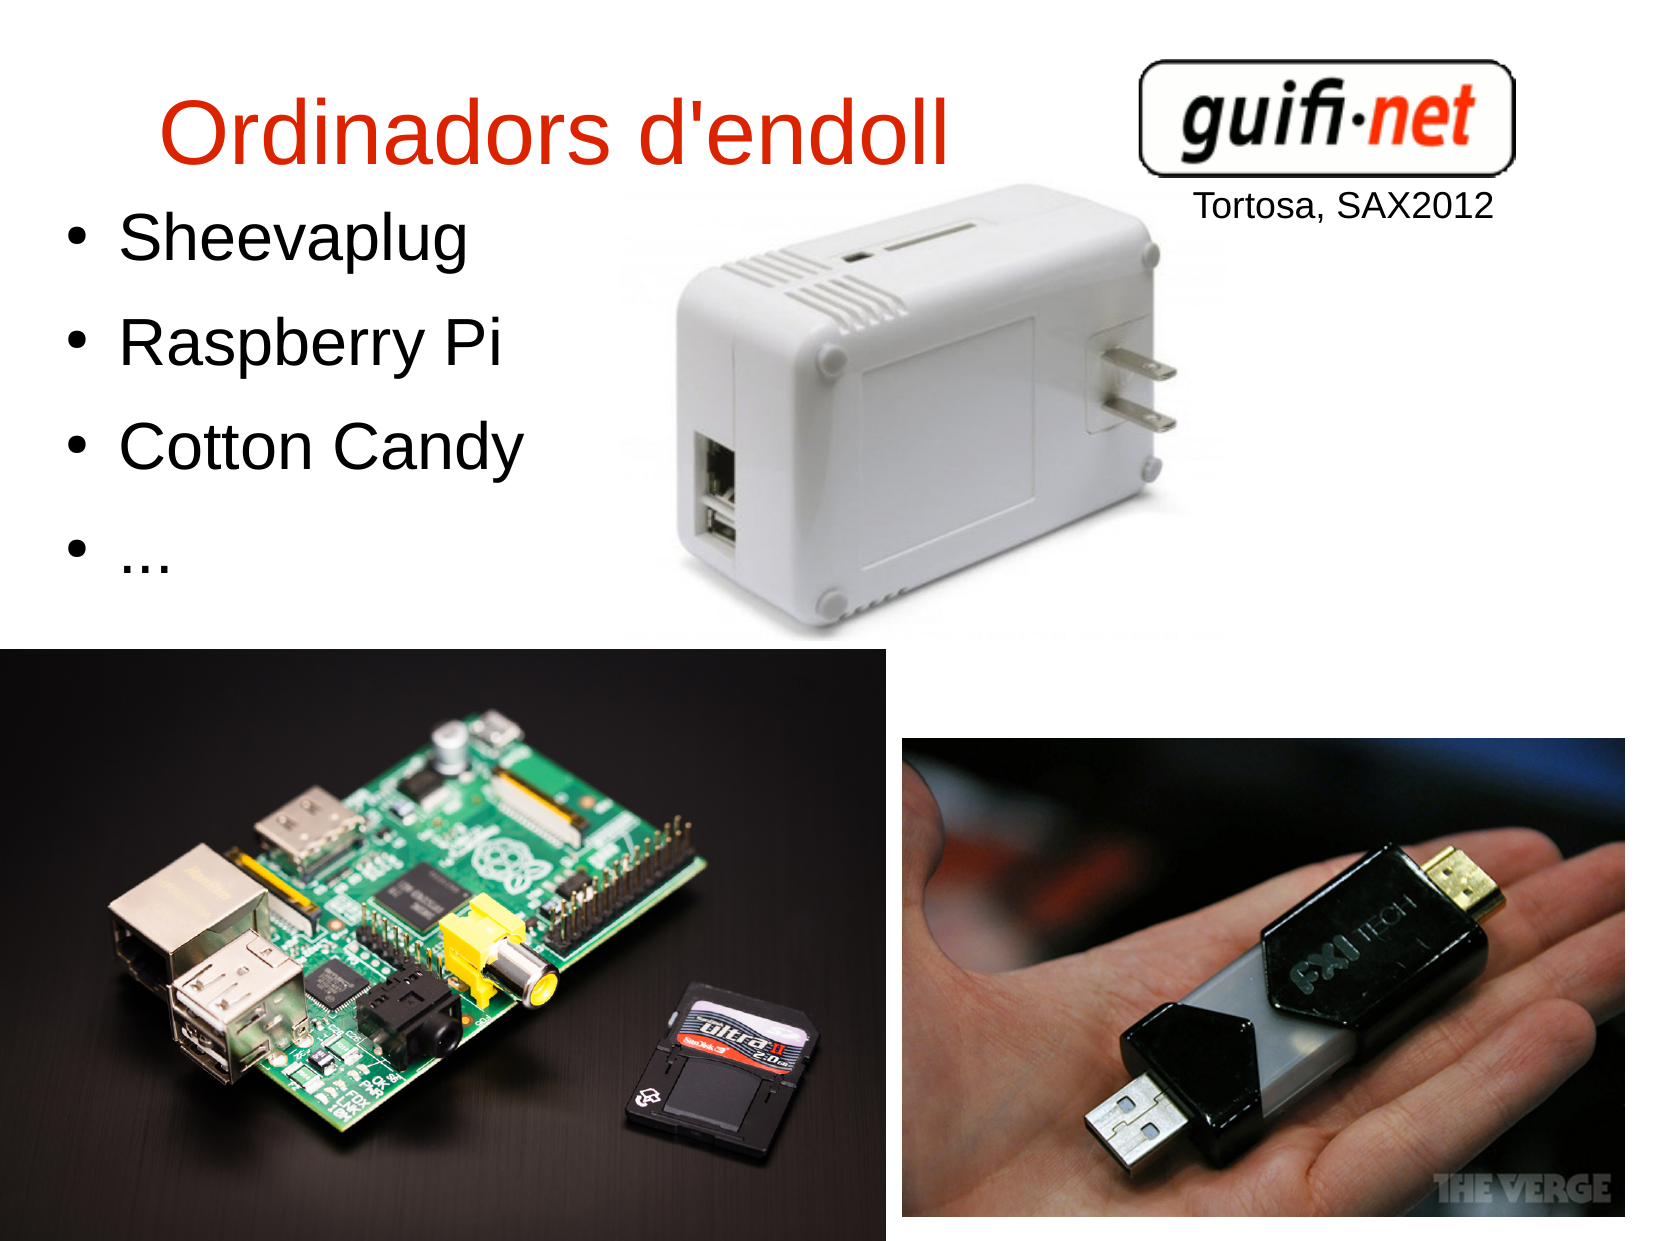

# Ordinadors d'endoll
Tortosa, SAX2012
Sheevaplug
Raspberry Pi
Cotton Candy
...